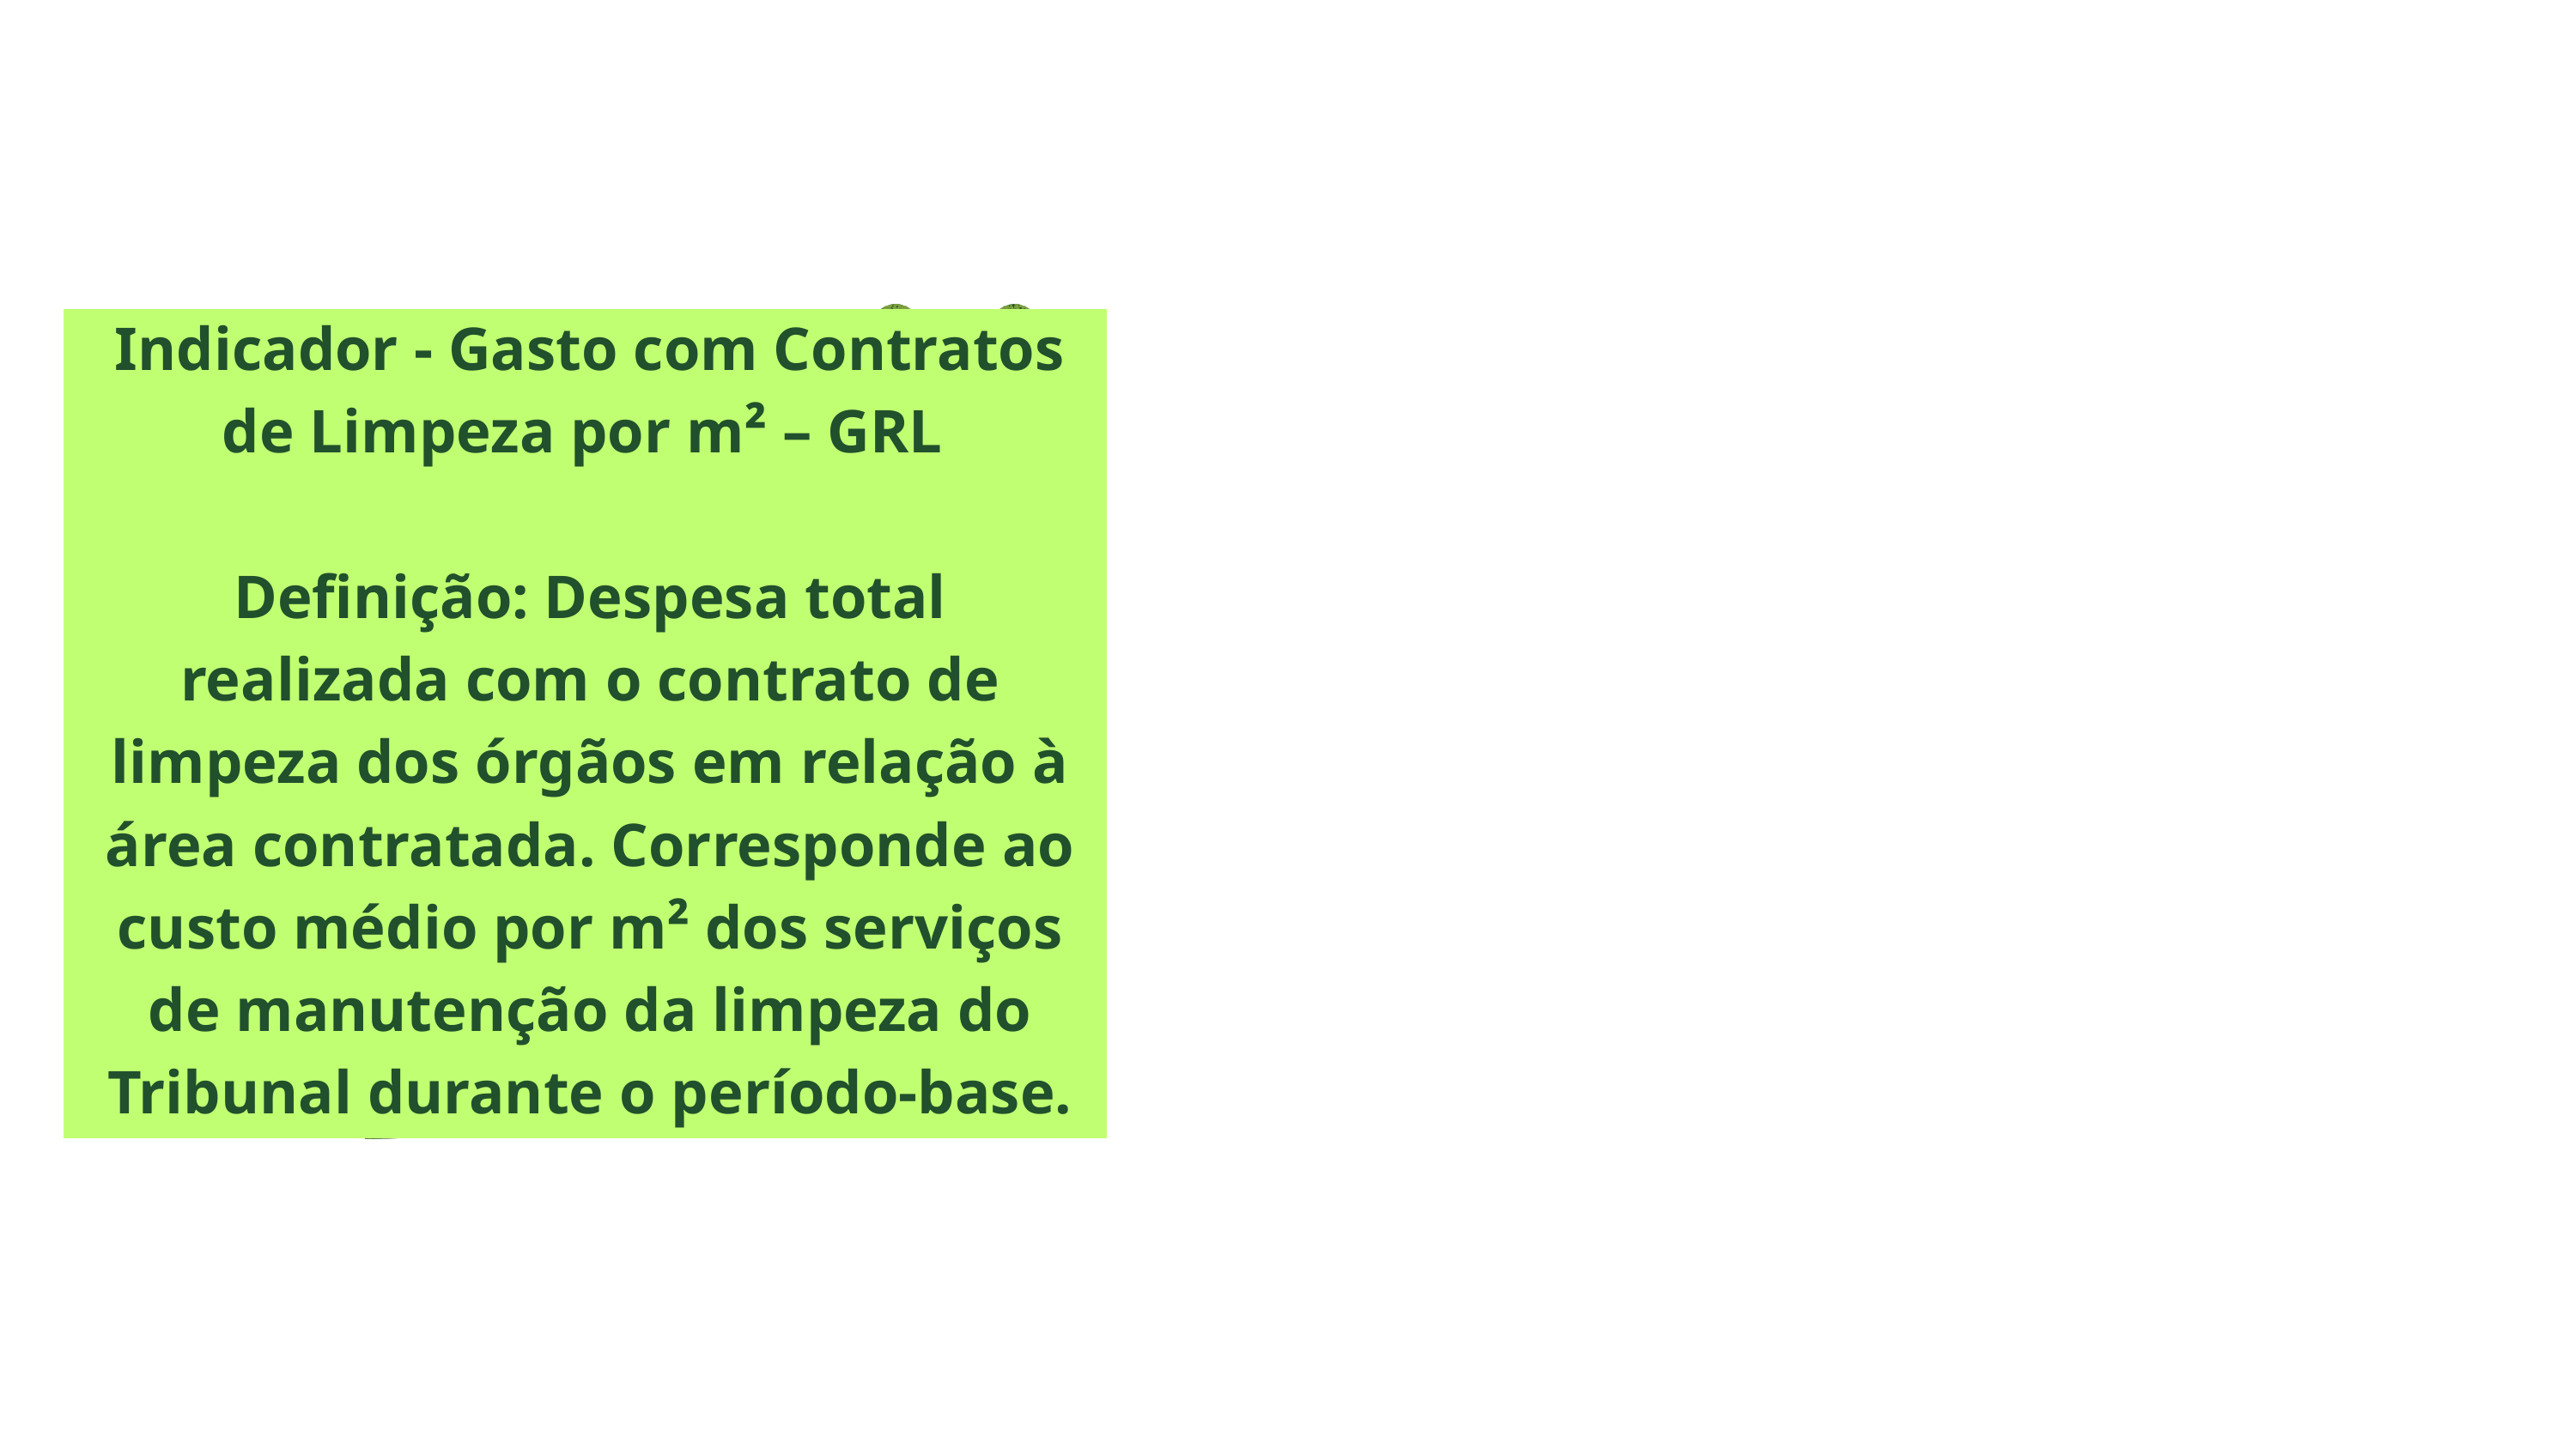

Fórmula: Gasto com Contratos de Limpeza = Valor gasto com contrato de limpeza / Total da área contratada.
Polaridade: Quanto menor o valor, melhor o desempenho.
Periodicidade: Anual.
Metodologia Análise de Desempenho: Anual
Unidade responsável pelas metas: Secretaria Administrativa.
Indicador - Gasto com Contratos de Limpeza por m² – GRL
Definição: Despesa total realizada com o contrato de limpeza dos órgãos em relação à área contratada. Corresponde ao custo médio por m² dos serviços de manutenção da limpeza do Tribunal durante o período-base.